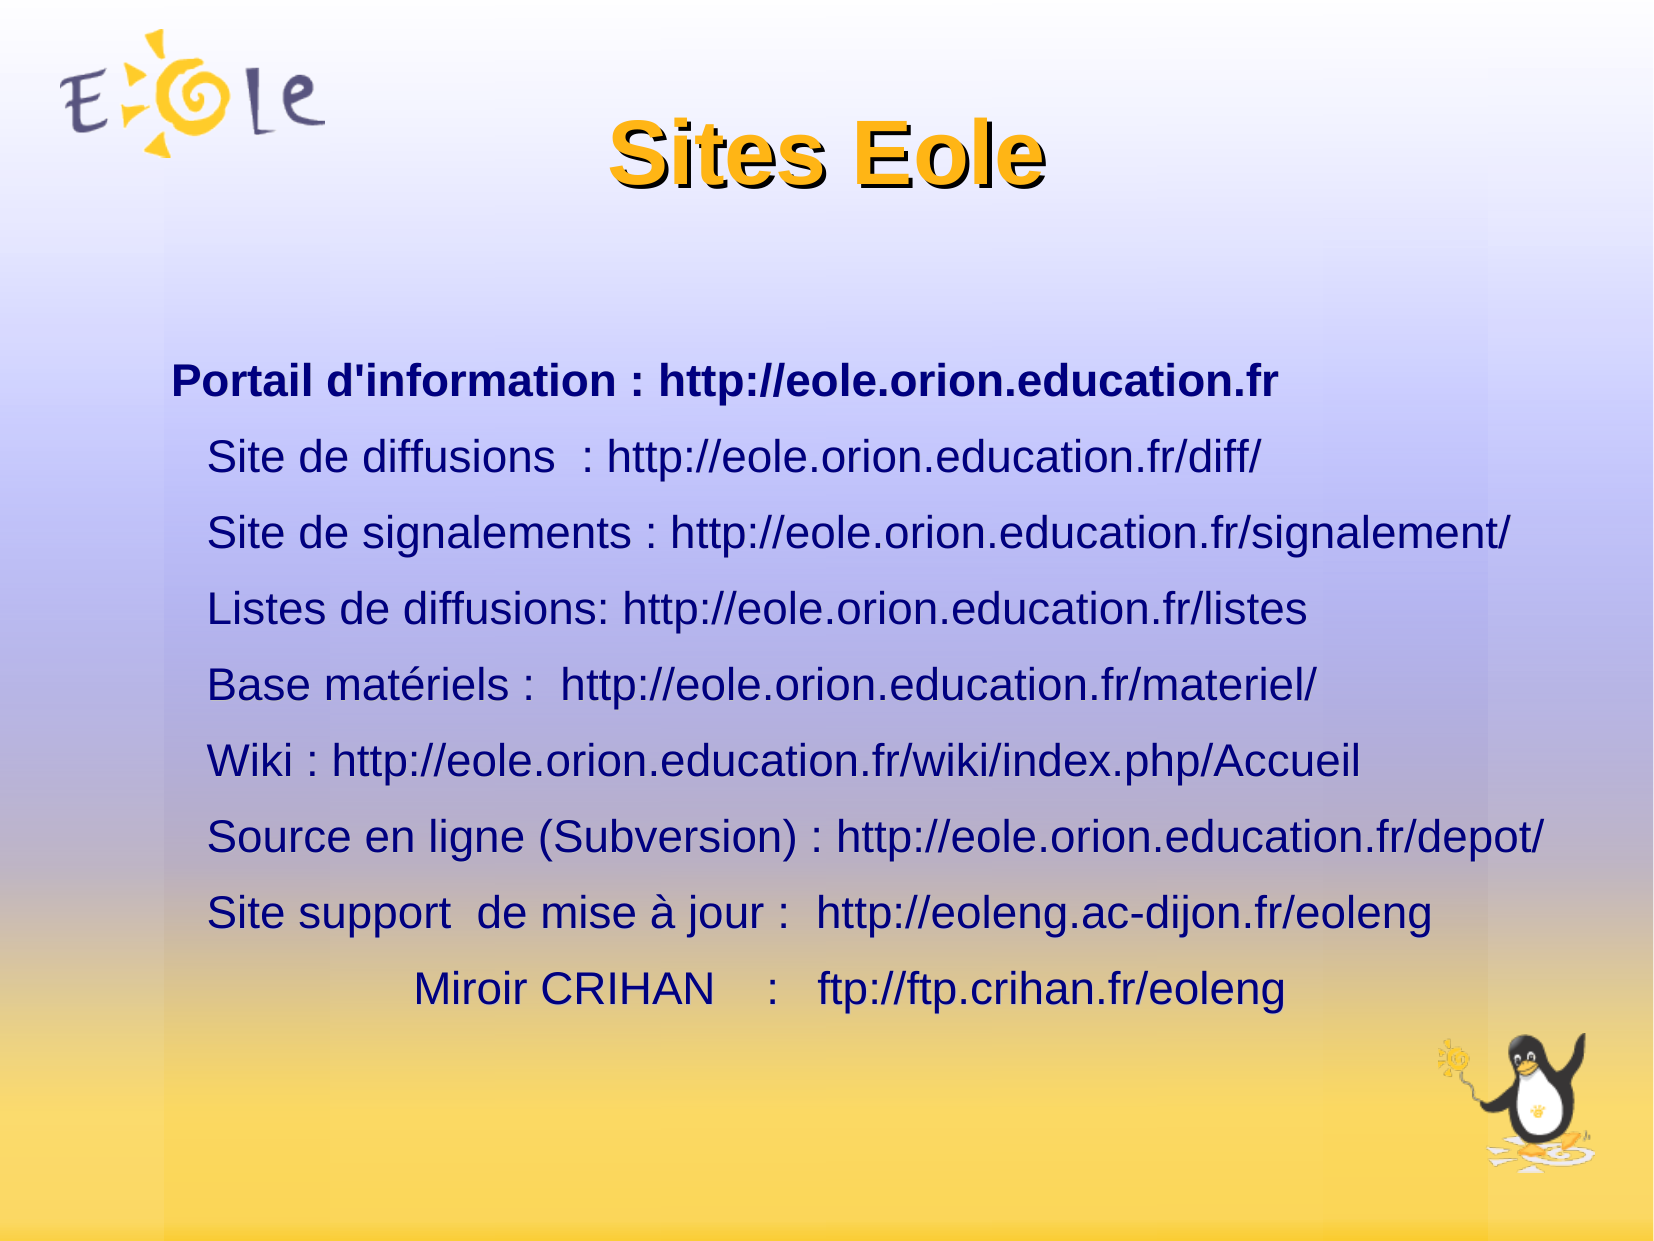

# Sites Eole
 Portail d'information : http://eole.orion.education.fr
	Site de diffusions : http://eole.orion.education.fr/diff/
	Site de signalements : http://eole.orion.education.fr/signalement/
	Listes de diffusions: http://eole.orion.education.fr/listes
	Base matériels : http://eole.orion.education.fr/materiel/
	Wiki : http://eole.orion.education.fr/wiki/index.php/Accueil
	Source en ligne (Subversion) : http://eole.orion.education.fr/depot/
	Site support de mise à jour : http://eoleng.ac-dijon.fr/eoleng
 Miroir CRIHAN : ftp://ftp.crihan.fr/eoleng